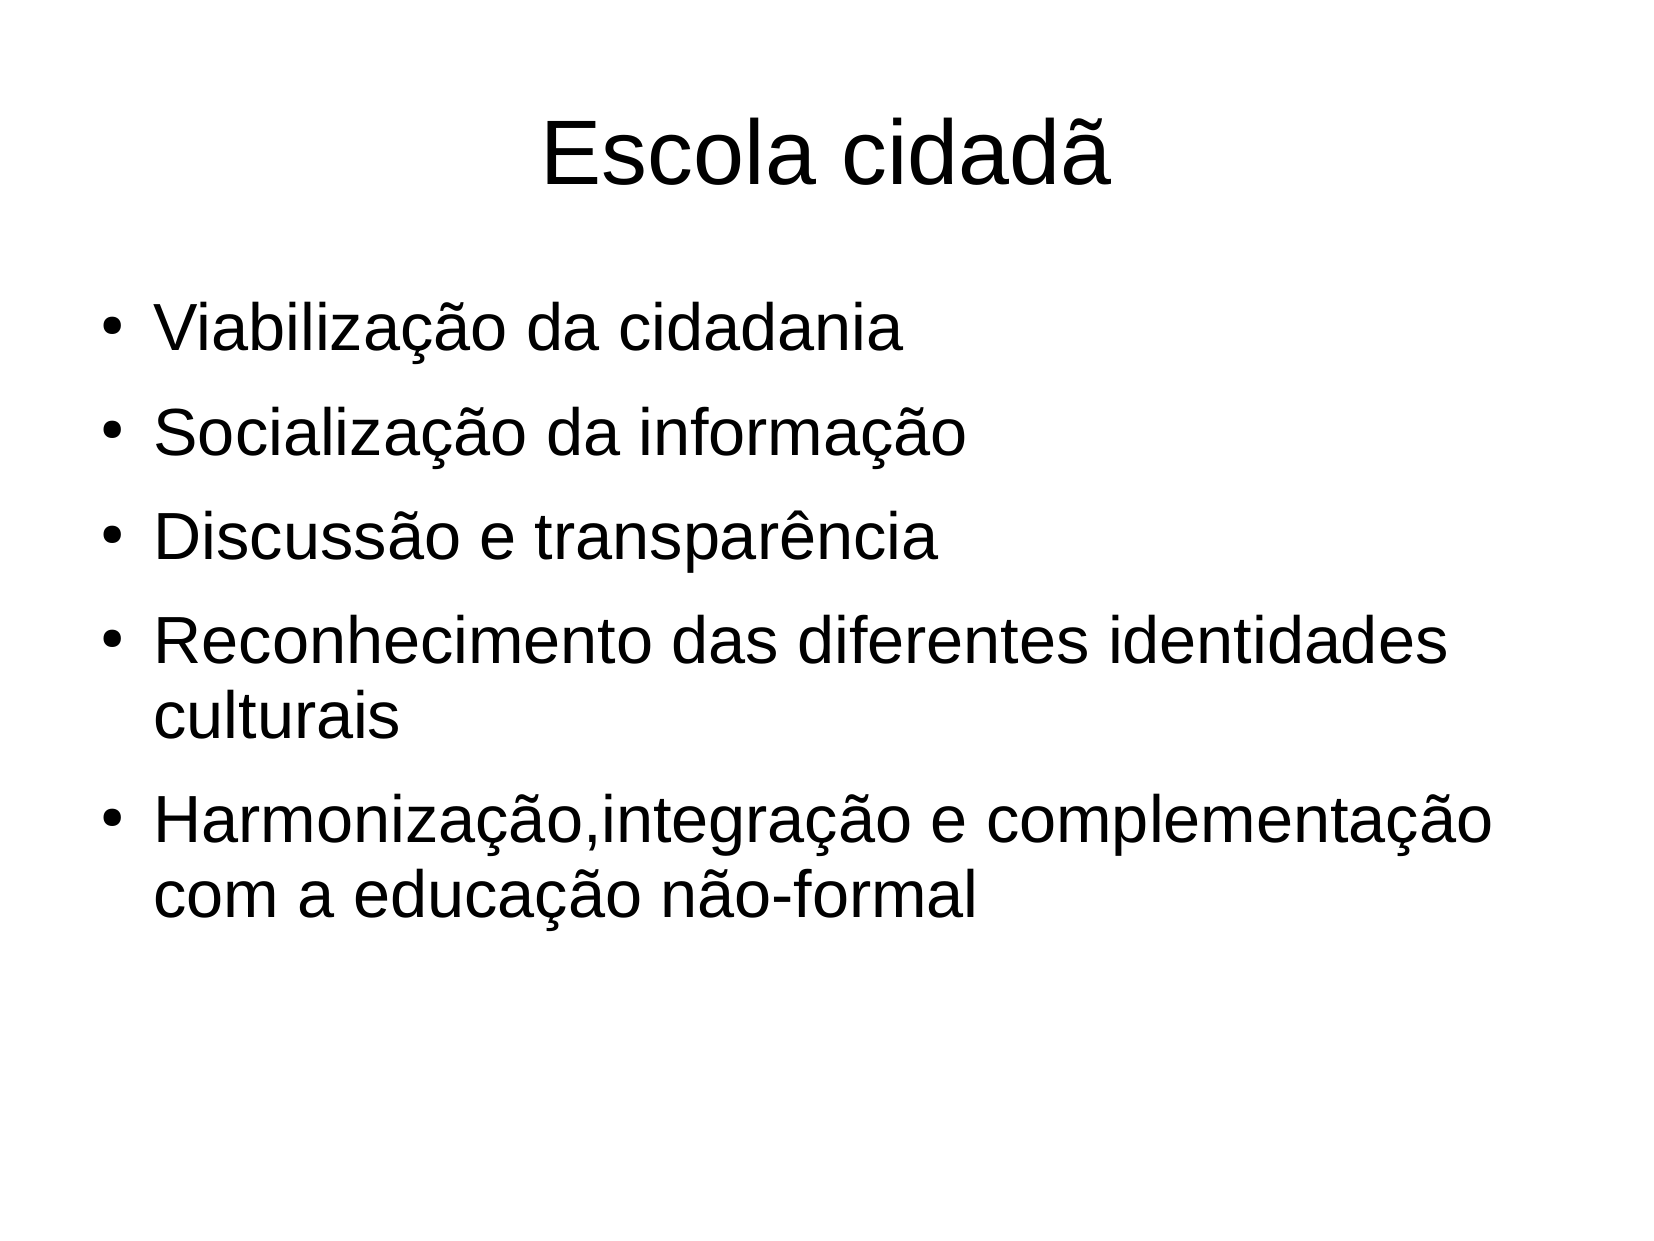

# Escola cidadã
Viabilização da cidadania
Socialização da informação
Discussão e transparência
Reconhecimento das diferentes identidades culturais
Harmonização,integração e complementação com a educação não-formal